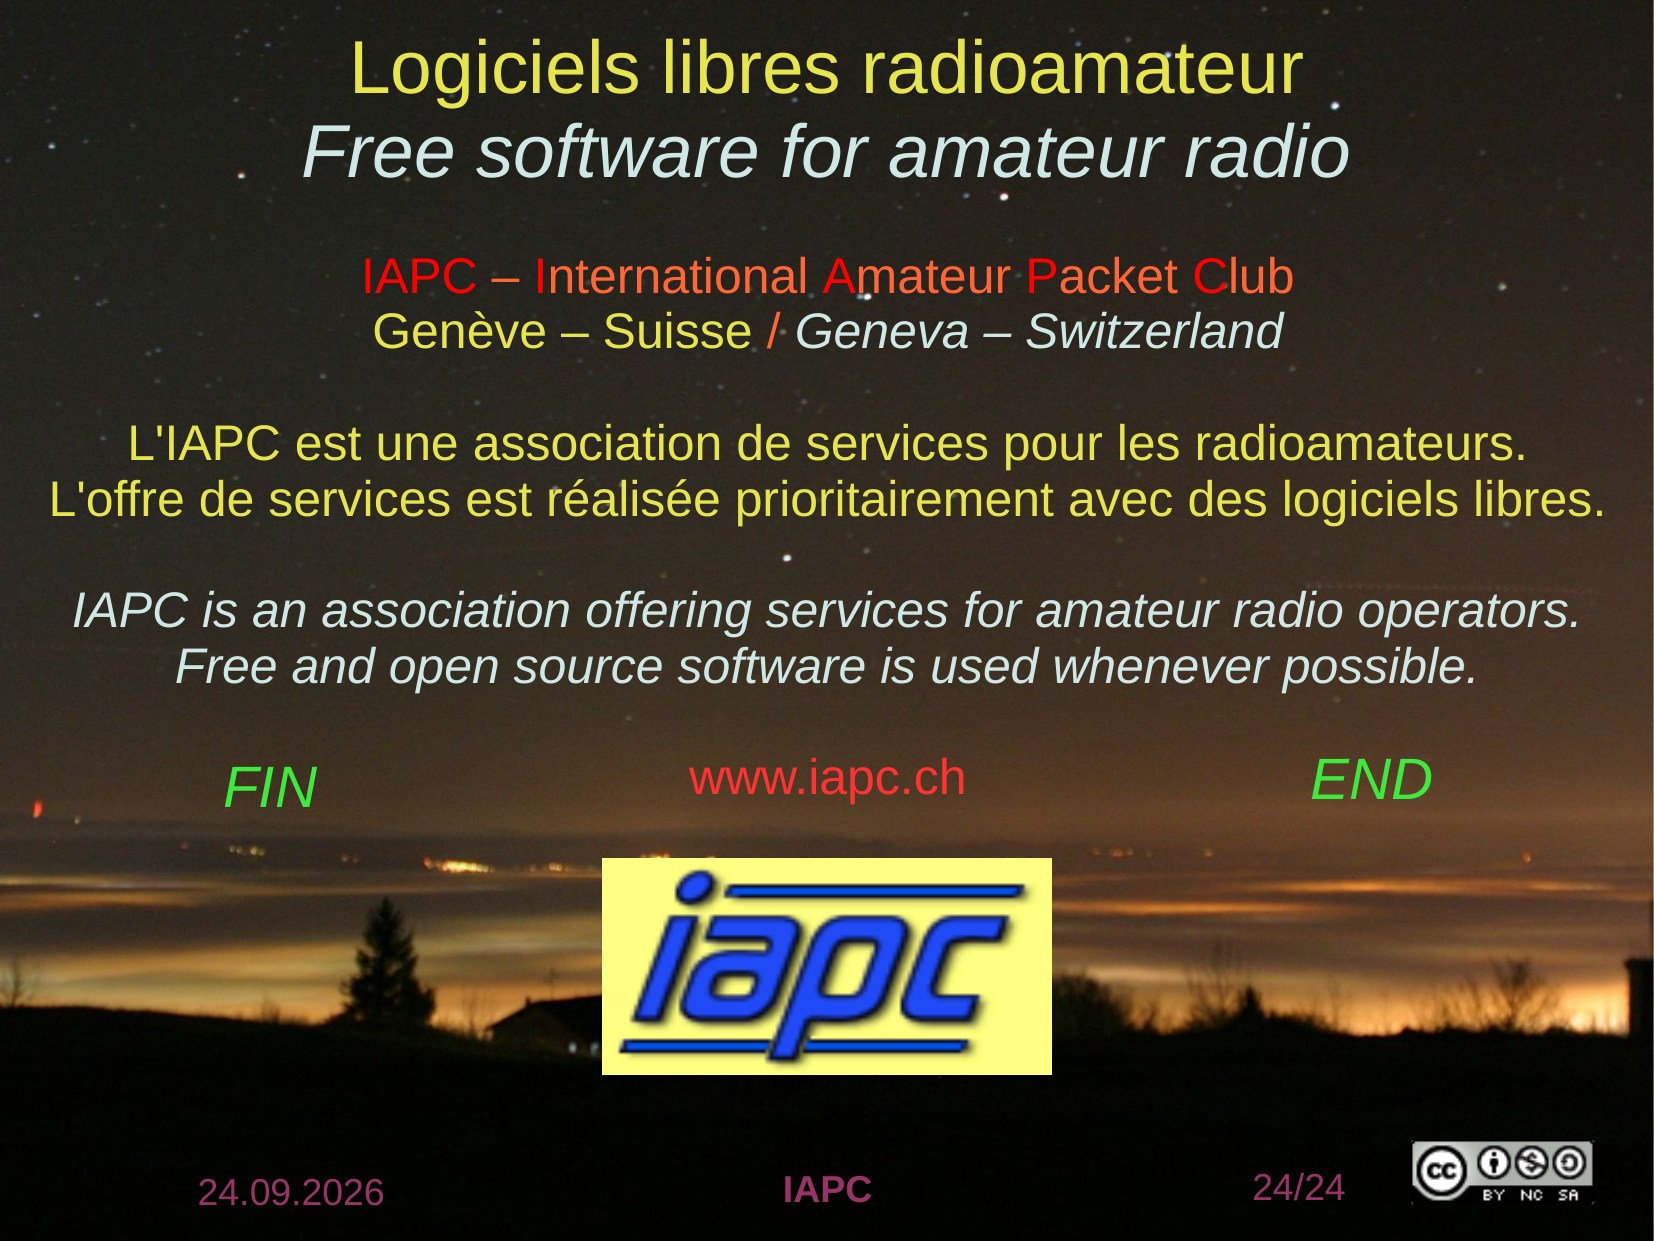

# Logiciels libres radioamateur Free software for amateur radio
IAPC – International Amateur Packet Club
Genève – Suisse / Geneva – Switzerland
L'IAPC est une association de services pour les radioamateurs.
L'offre de services est réalisée prioritairement avec des logiciels libres.
IAPC is an association offering services for amateur radio operators. Free and open source software is used whenever possible.
www.iapc.ch
END
FIN